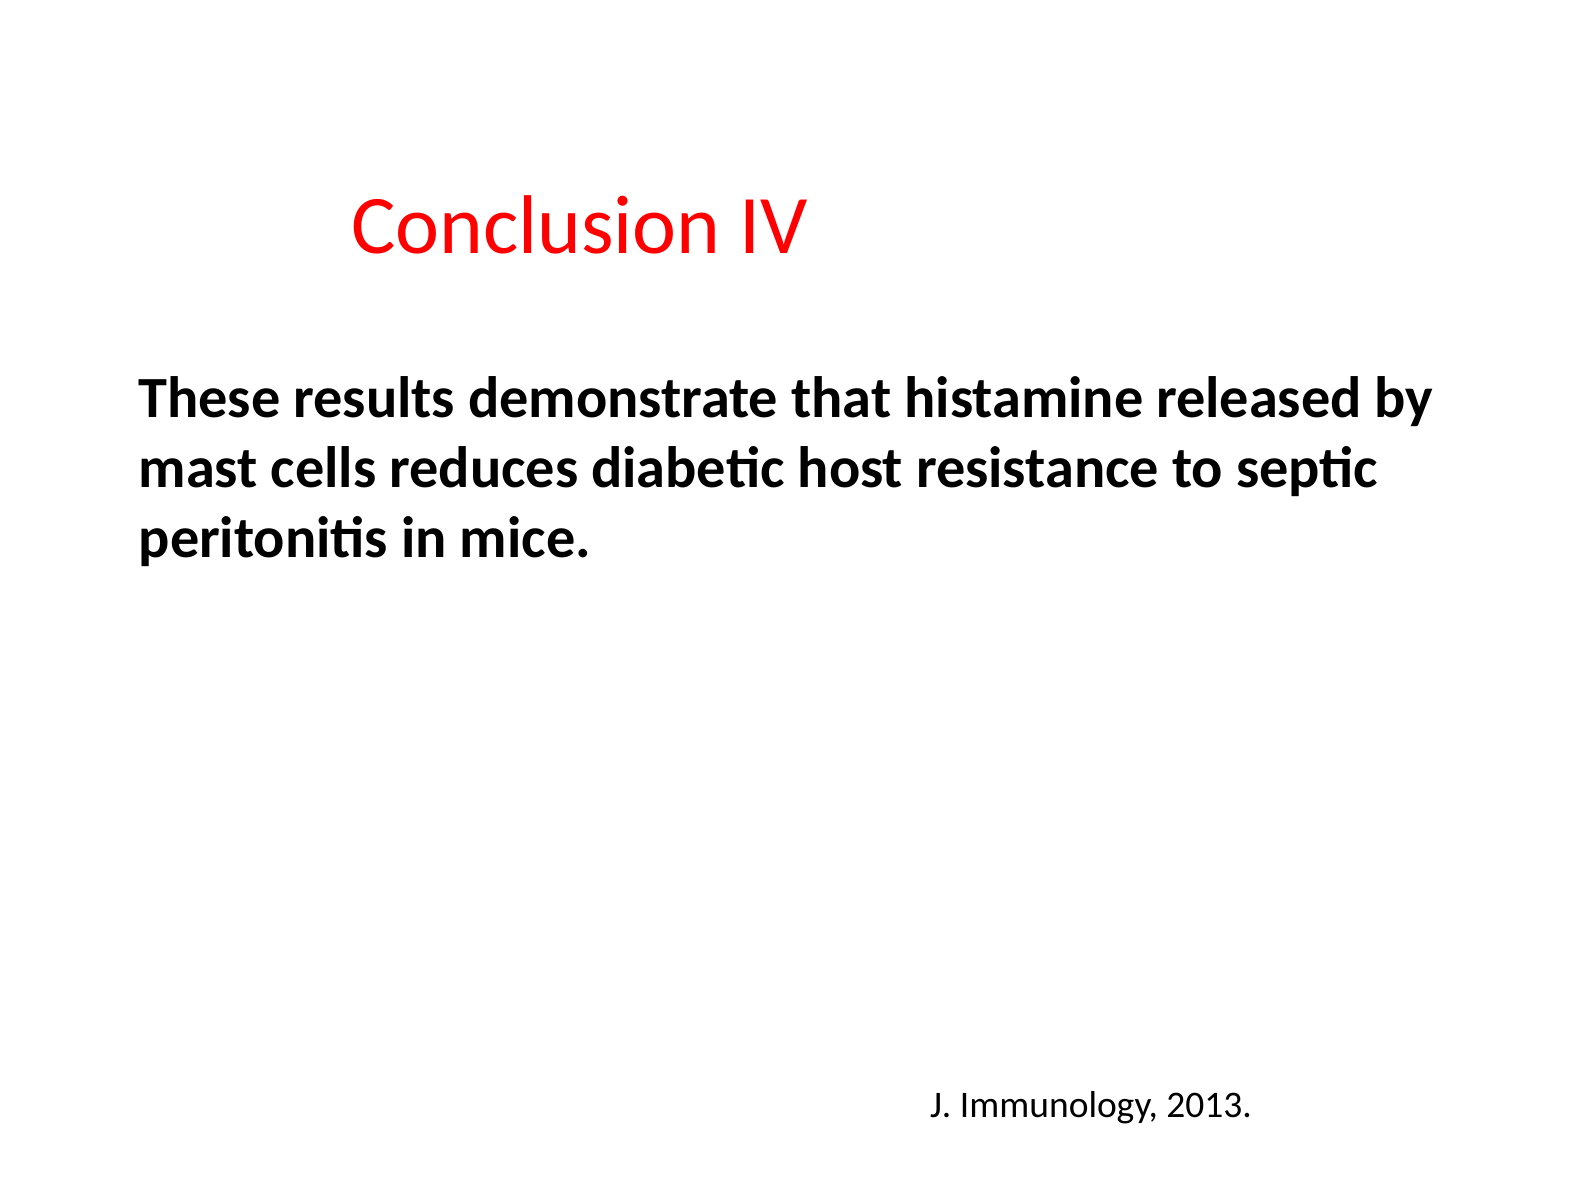

Conclusion IV
These results demonstrate that histamine released by mast cells reduces diabetic host resistance to septic peritonitis in mice.
J. Immunology, 2013.